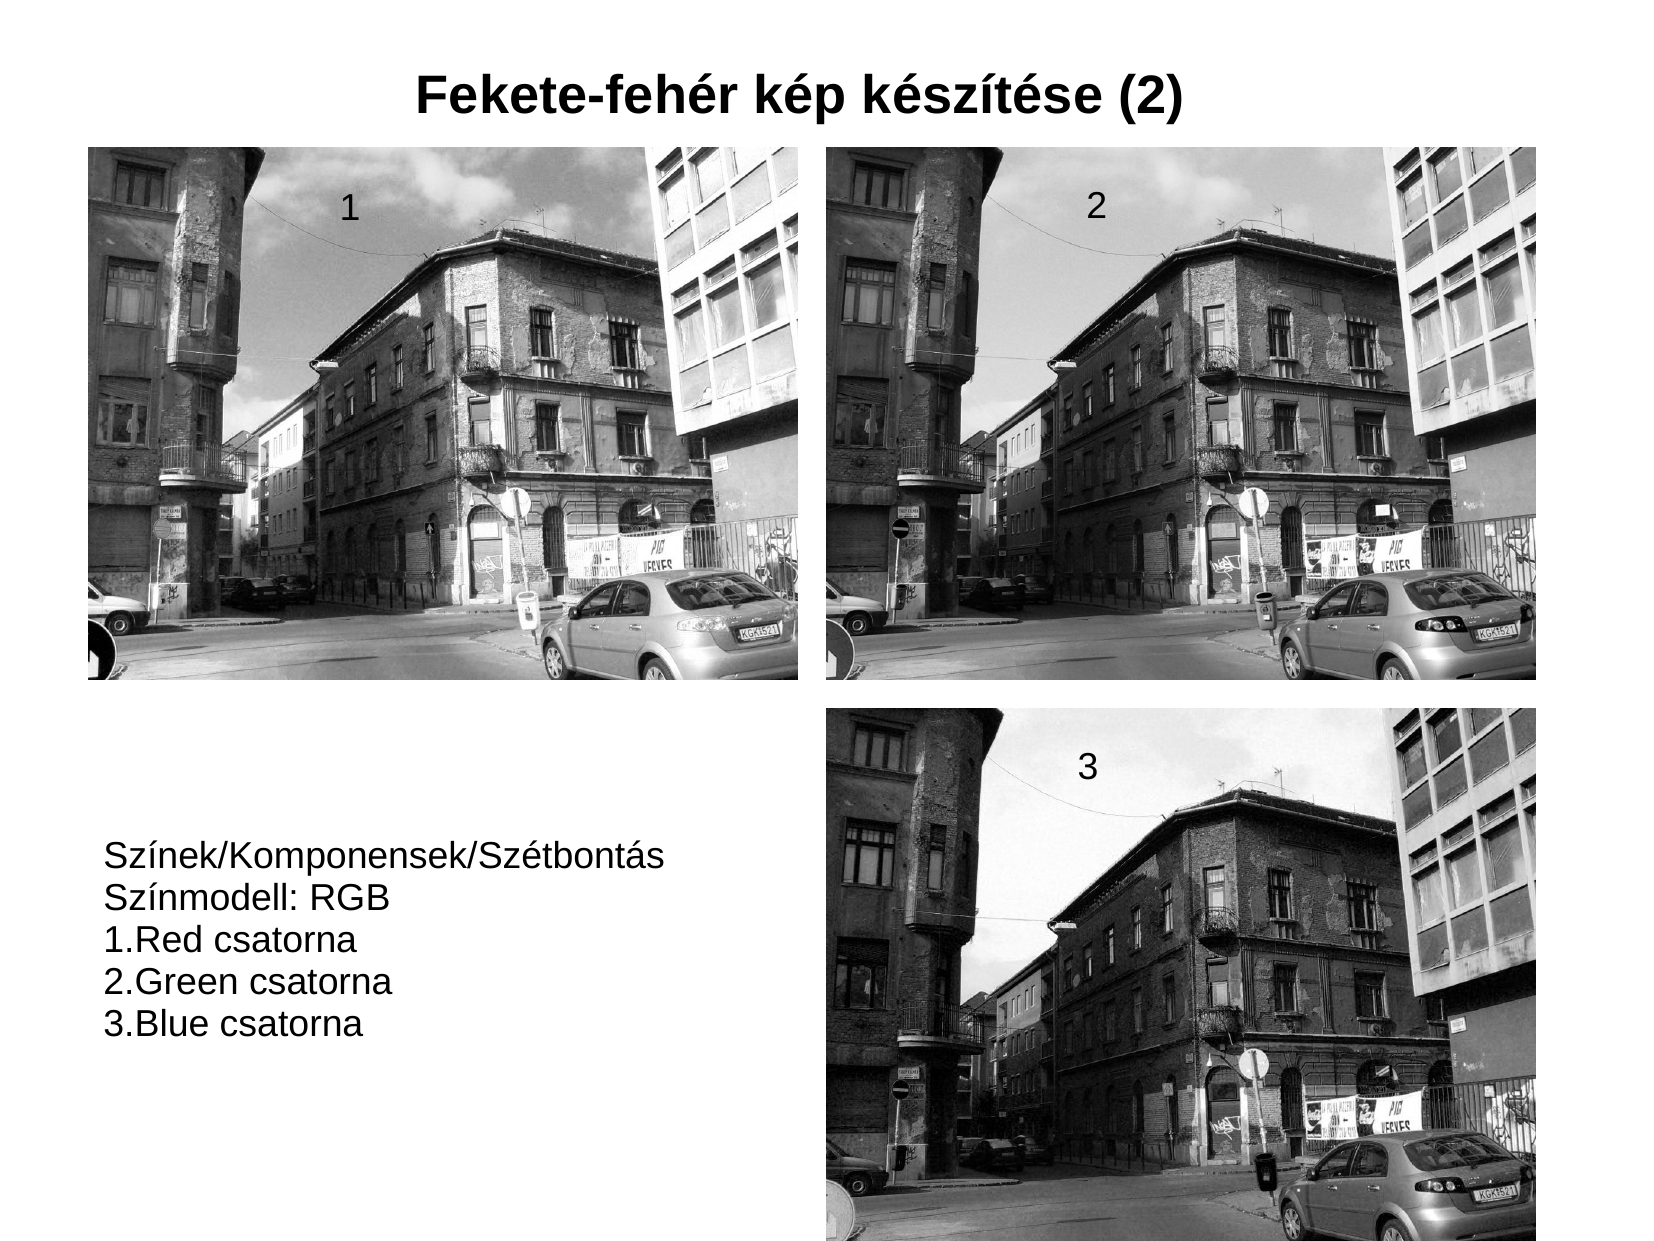

Fekete-fehér kép készítése (2)
2
1
3
Színek/Komponensek/Szétbontás
Színmodell: RGB
Red csatorna
Green csatorna
Blue csatorna